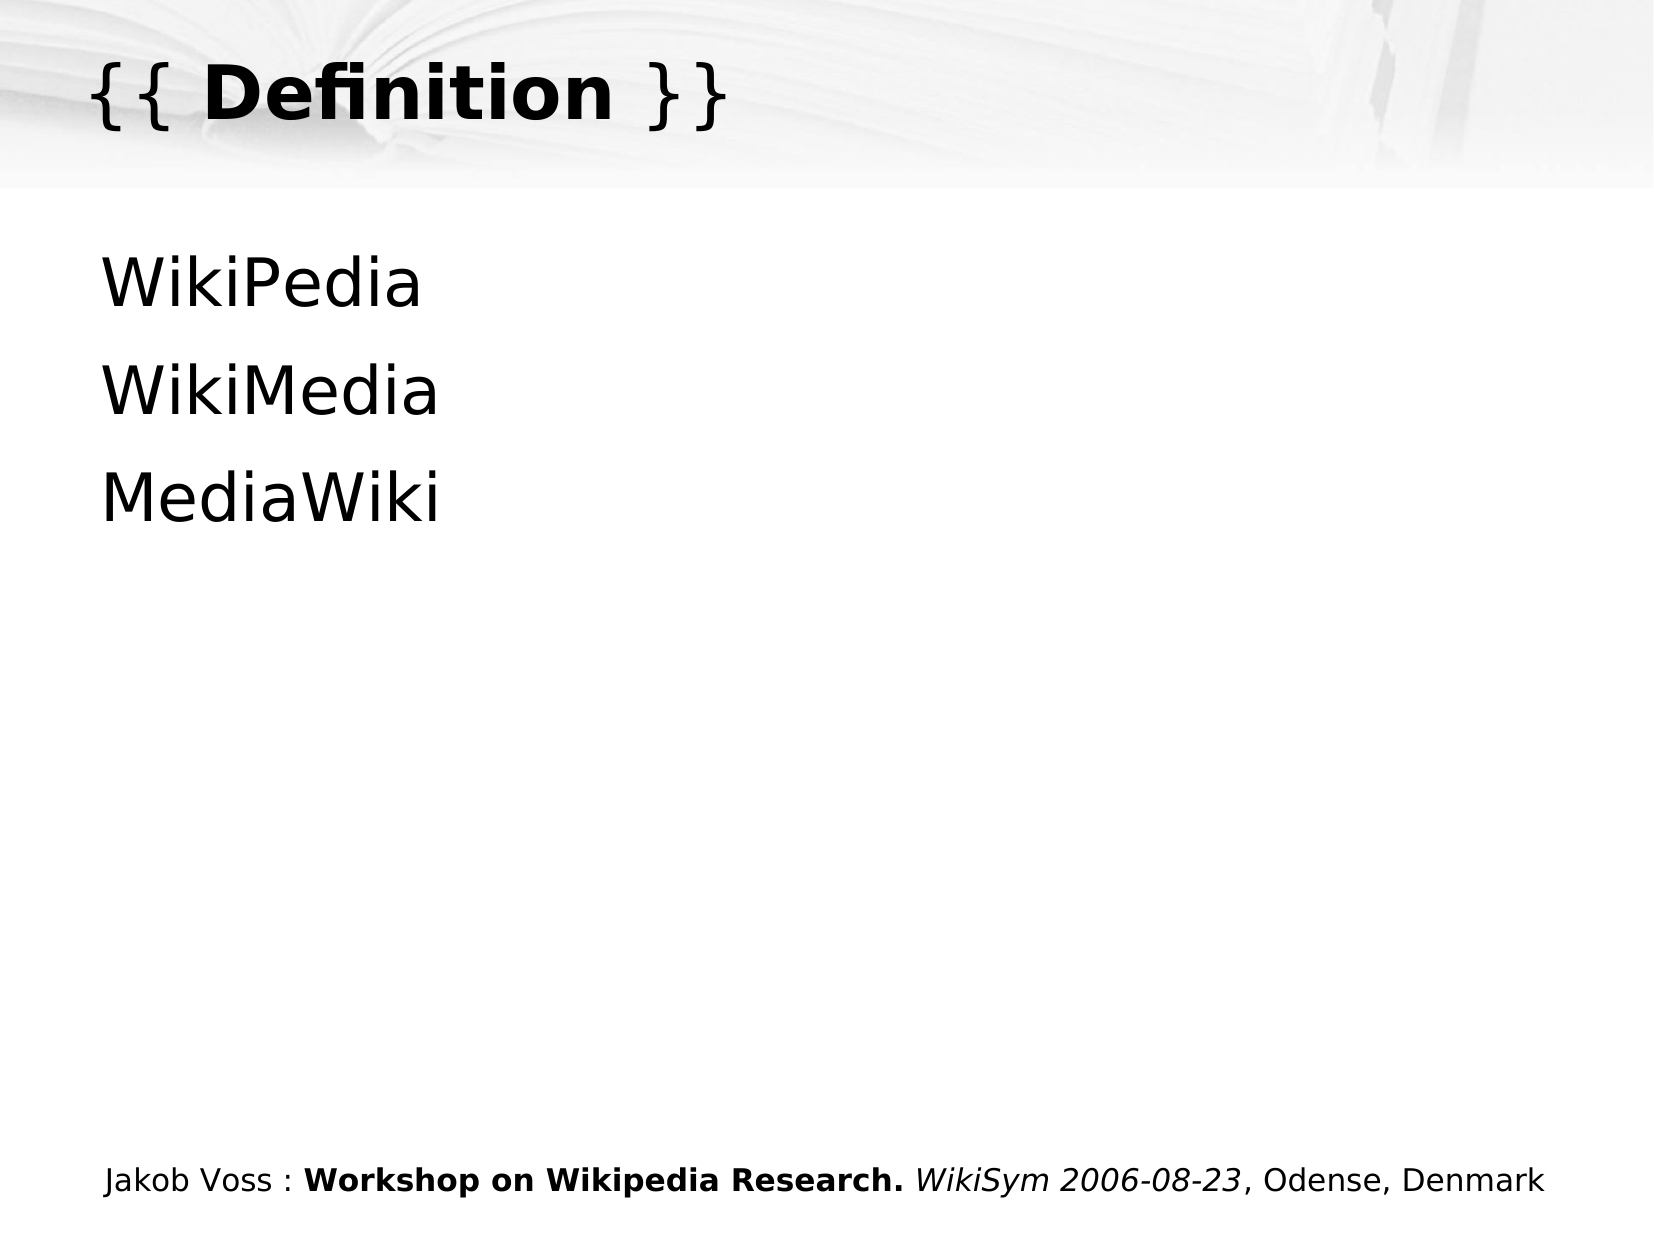

# {{ Definition }}
WikiPedia
WikiMedia
MediaWiki